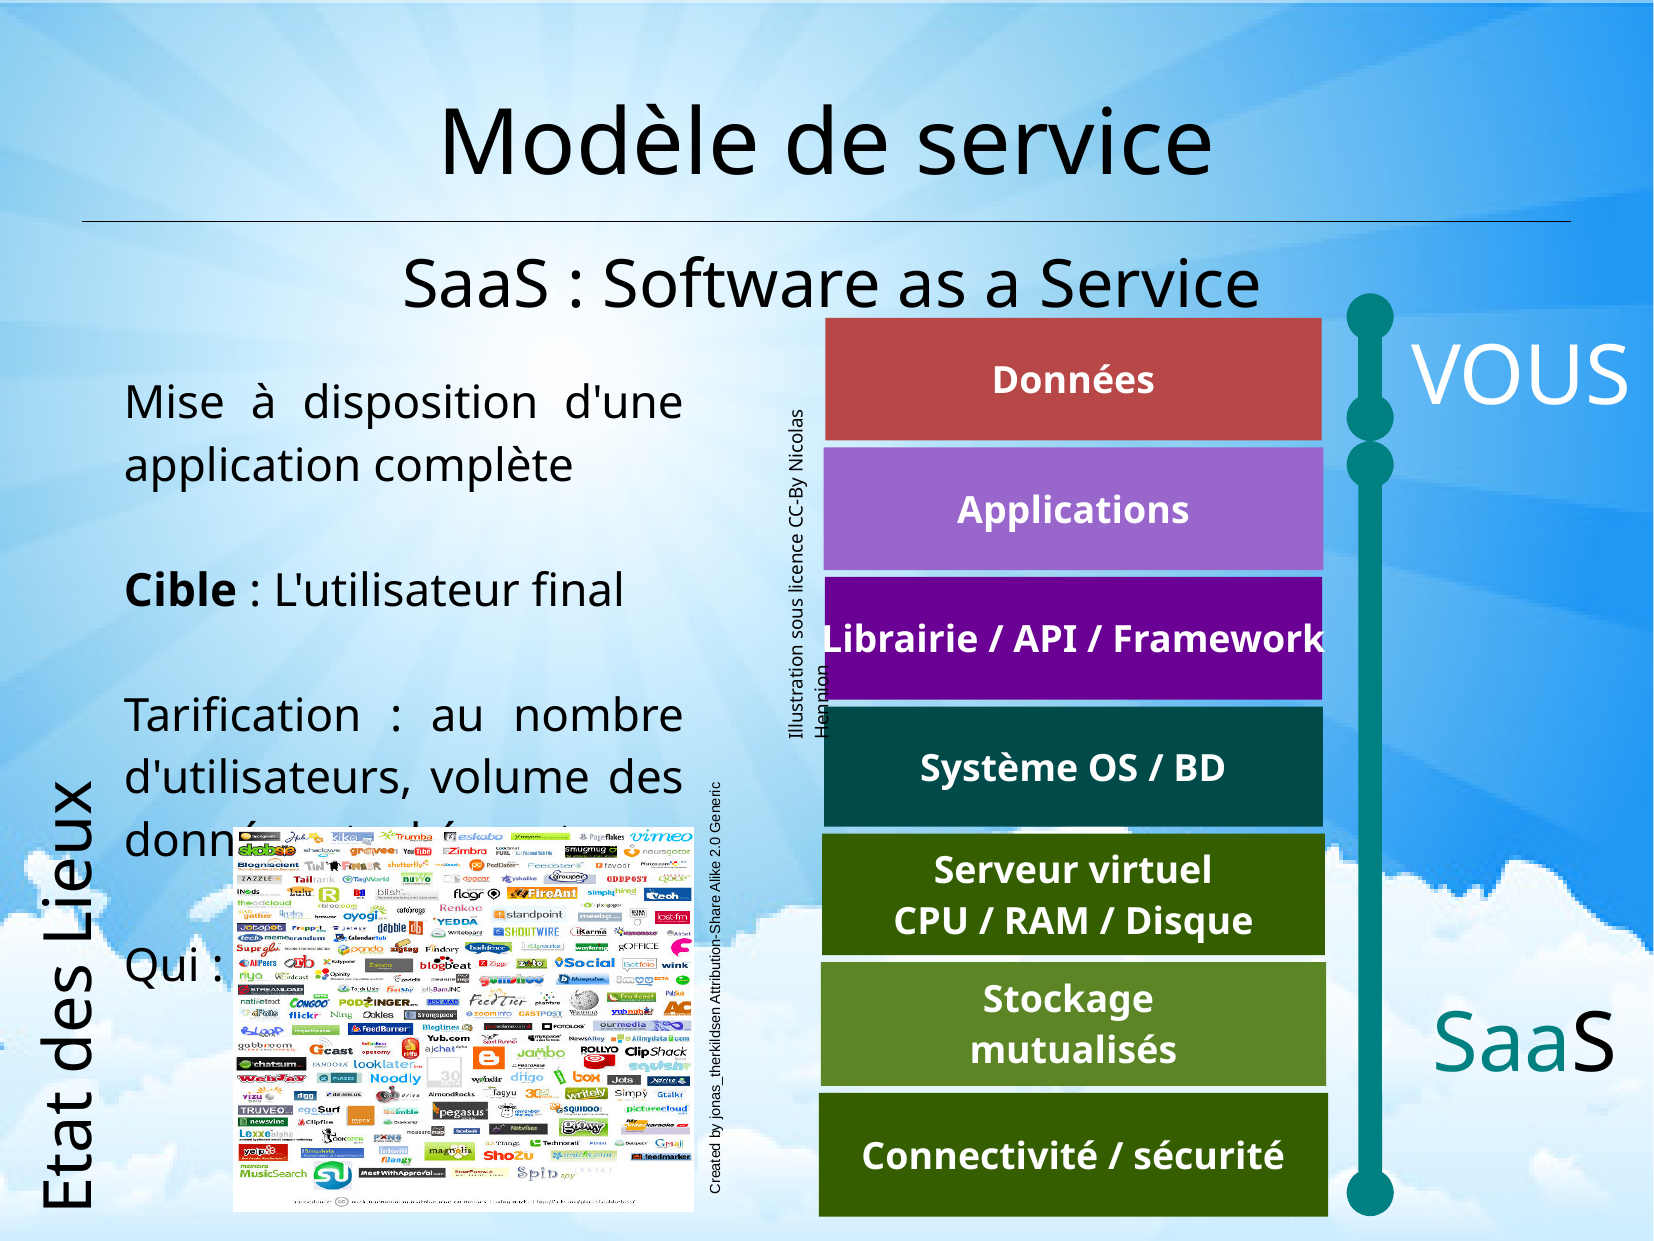

# Modèle de service
SaaS : Software as a Service
VOUS
Données
Mise à disposition d'une application complète
Cible : L'utilisateur final
Tarification : au nombre d'utilisateurs, volume des données stockées, etc..
Qui :
Applications
Illustration sous licence CC-By Nicolas Hennion
Librairie / API / Framework
Système OS / BD
Created by jonas_therkildsen Attribution-Share Alike 2.0 Generic
Serveur virtuel
CPU / RAM / Disque
Etat des Lieux
Stockage
mutualisés
SaaS
Connectivité / sécurité